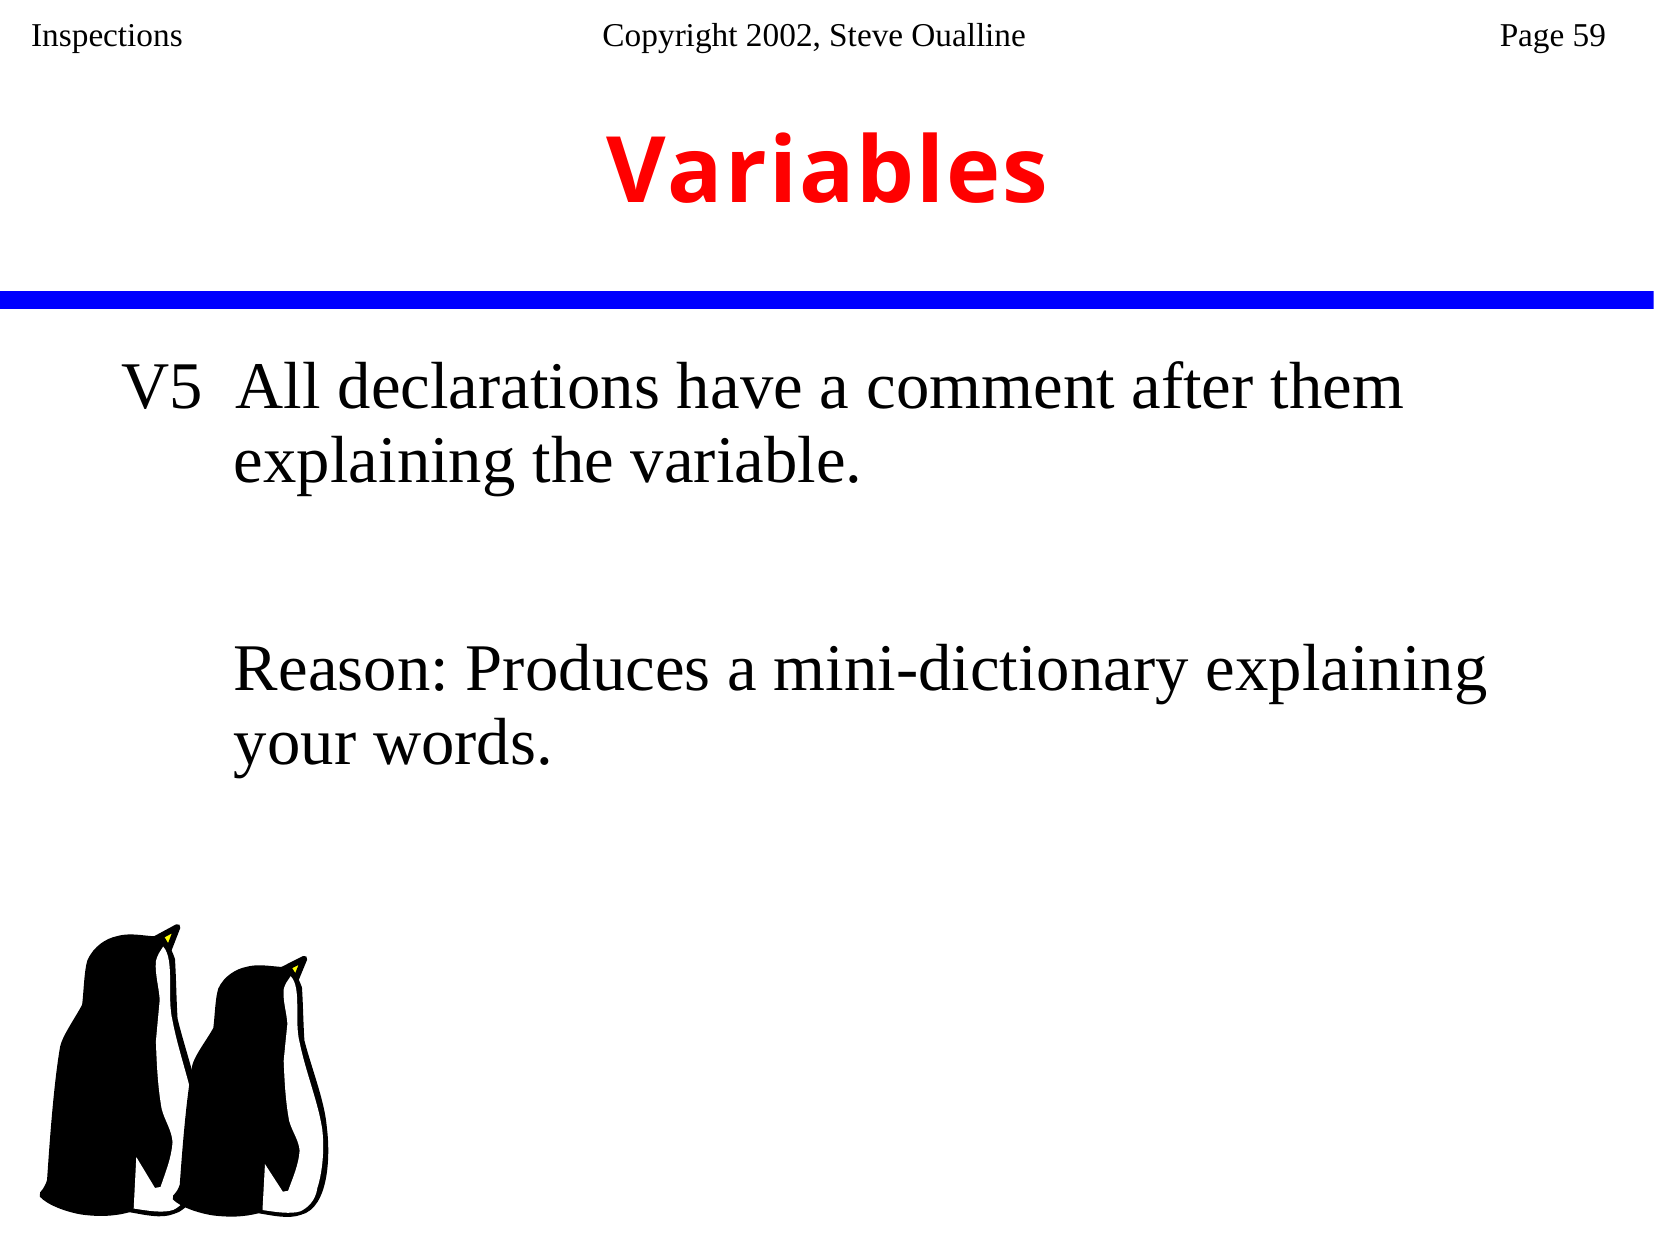

# Variables
V5	All declarations have a comment after them explaining the variable.
Reason: Produces a mini-dictionary explaining your words.